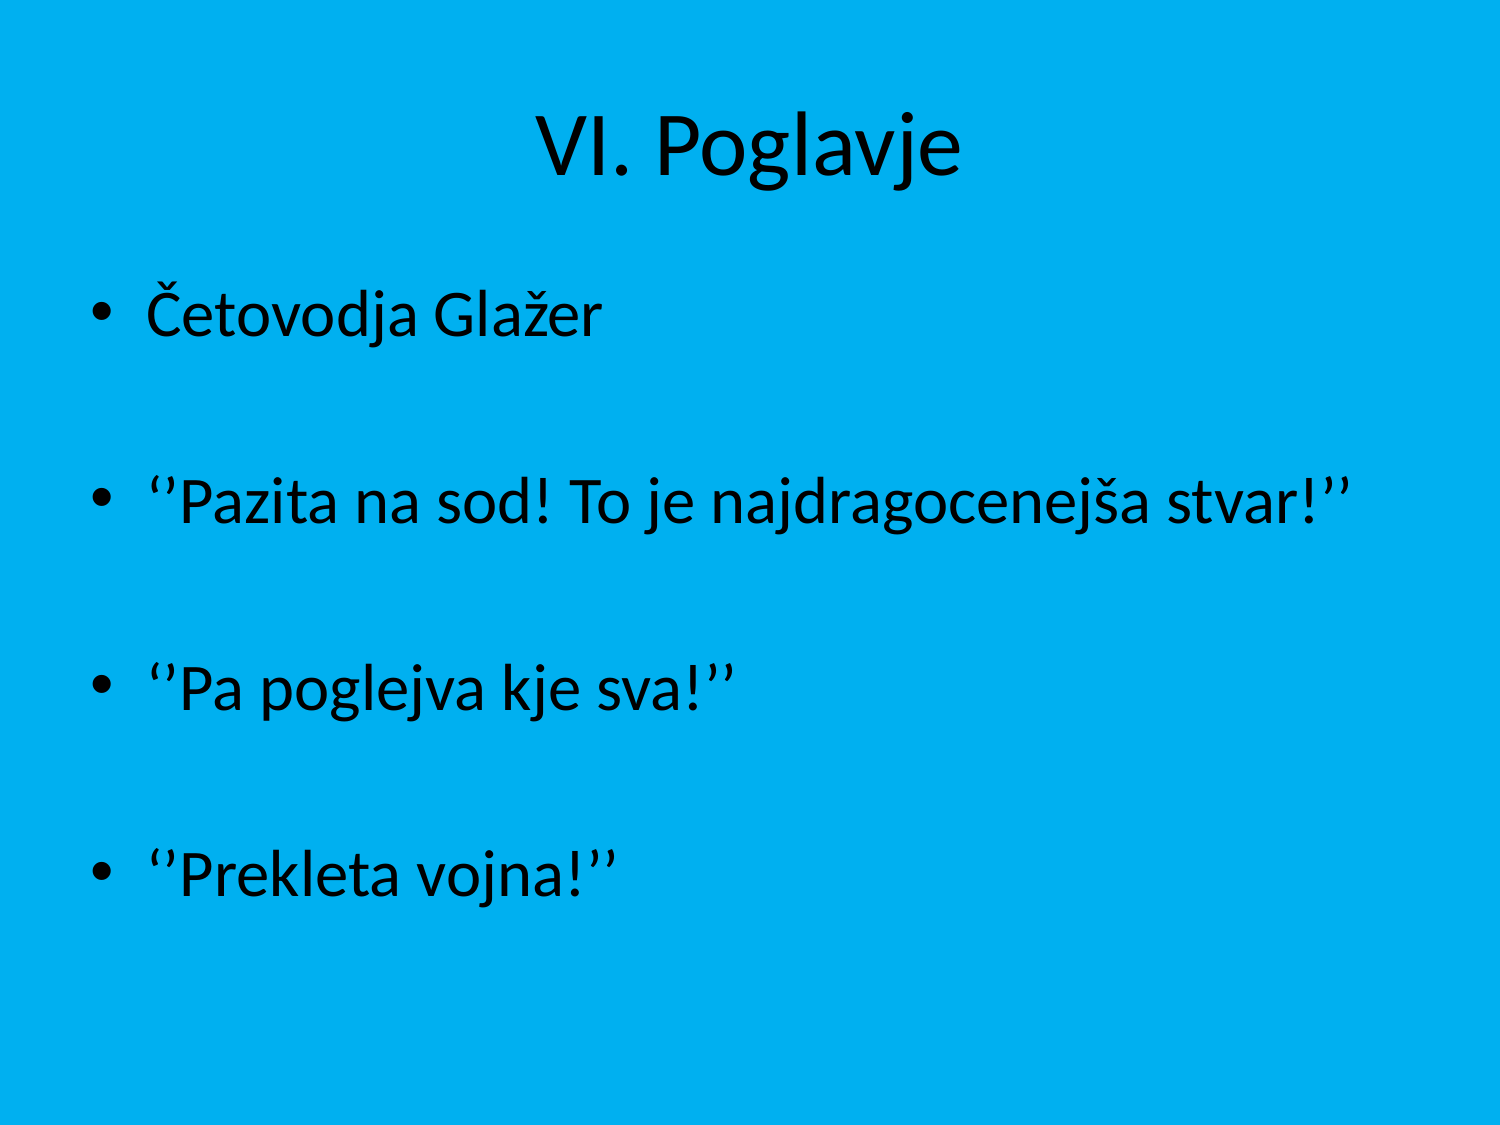

# VI. Poglavje
Četovodja Glažer
‘’Pazita na sod! To je najdragocenejša stvar!’’
‘’Pa poglejva kje sva!’’
‘’Prekleta vojna!’’